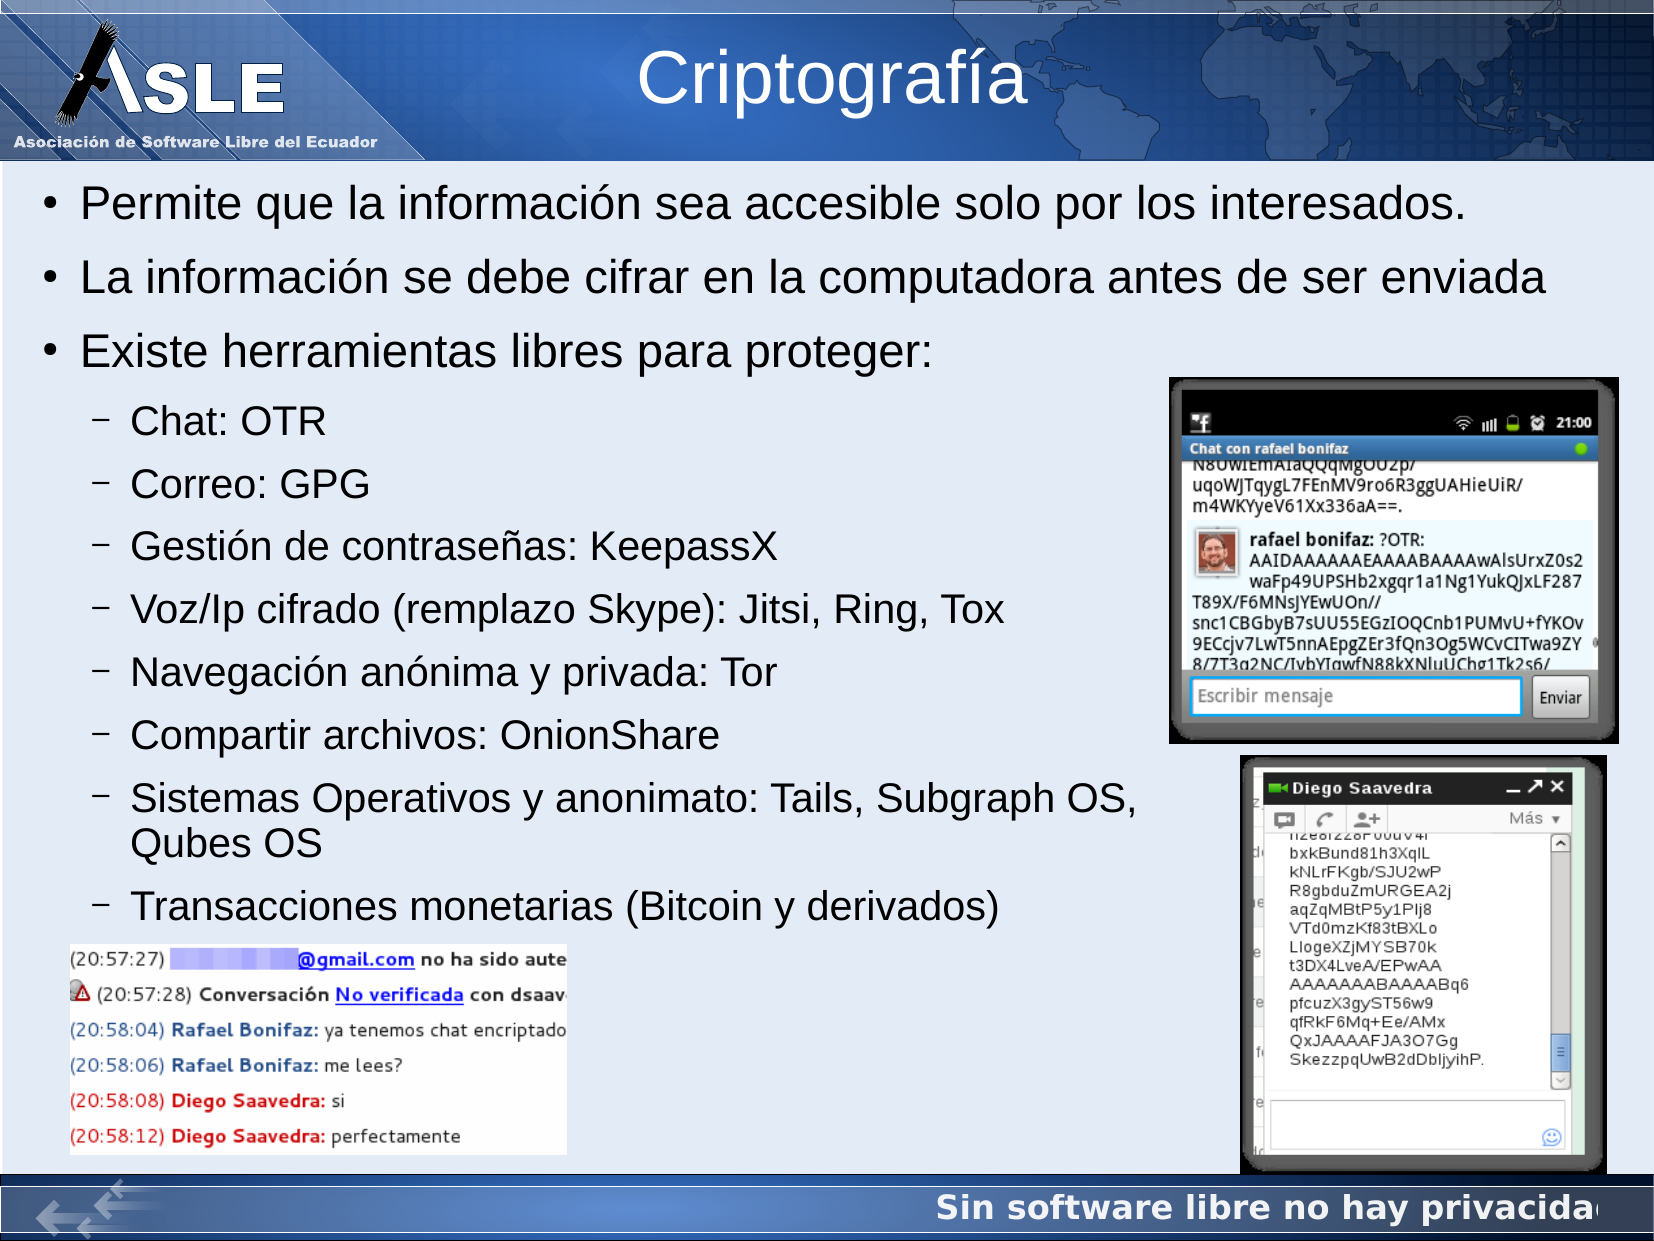

# Criptografía
Permite que la información sea accesible solo por los interesados.
La información se debe cifrar en la computadora antes de ser enviada
Existe herramientas libres para proteger:
Chat: OTR
Correo: GPG
Gestión de contraseñas: KeepassX
Voz/Ip cifrado (remplazo Skype): Jitsi, Ring, Tox
Navegación anónima y privada: Tor
Compartir archivos: OnionShare
Sistemas Operativos y anonimato: Tails, Subgraph OS,
Qubes OS
Transacciones monetarias (Bitcoin y derivados)